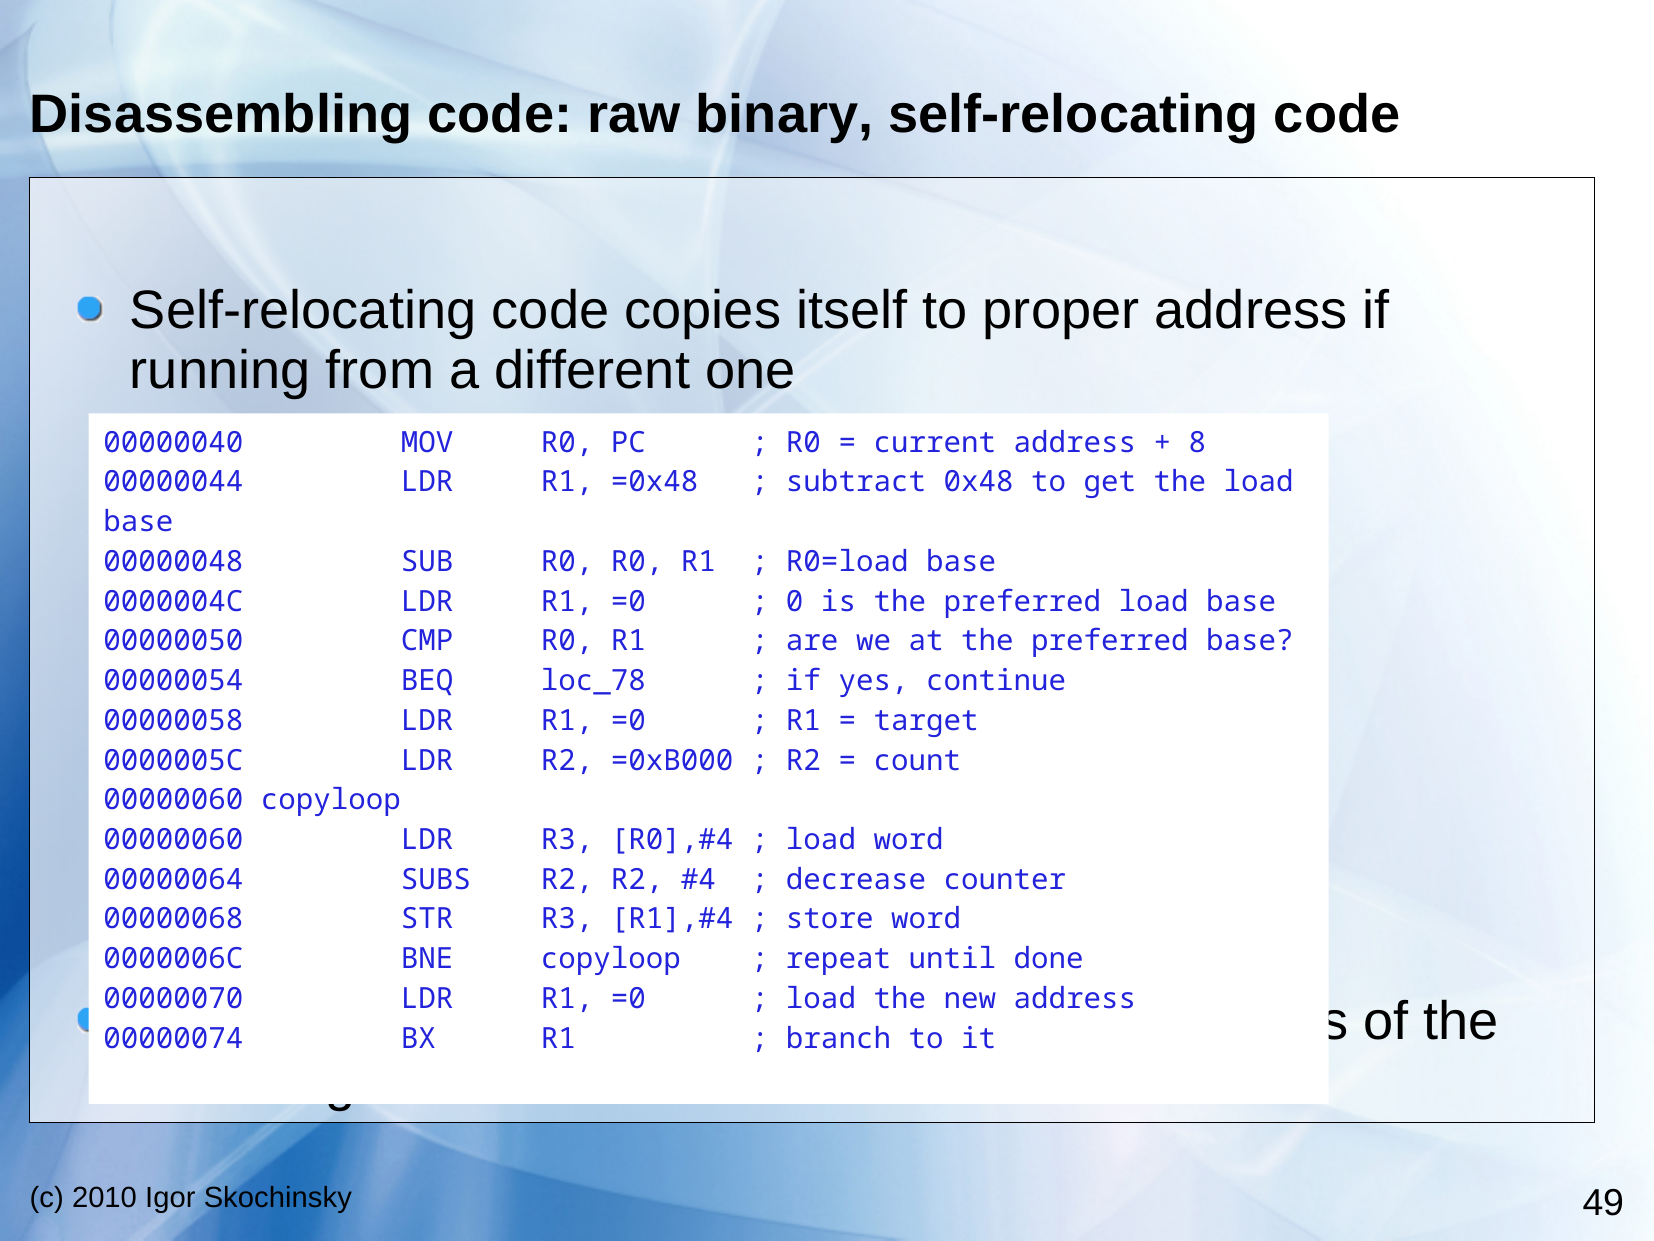

# Disassembling code: raw binary, self-relocating code
Self-relocating code copies itself to proper address if running from a different one
This way you can also determine exact boundaries of the code fragment
00000040 MOV R0, PC ; R0 = current address + 8
00000044 LDR R1, =0x48 ; subtract 0x48 to get the load base
00000048 SUB R0, R0, R1 ; R0=load base
0000004C LDR R1, =0 ; 0 is the preferred load base
00000050 CMP R0, R1 ; are we at the preferred base?
00000054 BEQ loc_78 ; if yes, continue
00000058 LDR R1, =0 ; R1 = target
0000005C LDR R2, =0xB000 ; R2 = count
00000060 copyloop
00000060 LDR R3, [R0],#4 ; load word
00000064 SUBS R2, R2, #4 ; decrease counter
00000068 STR R3, [R1],#4 ; store word
0000006C BNE copyloop ; repeat until done
00000070 LDR R1, =0 ; load the new address
00000074 BX R1 ; branch to it
(c) 2010 Igor Skochinsky
49